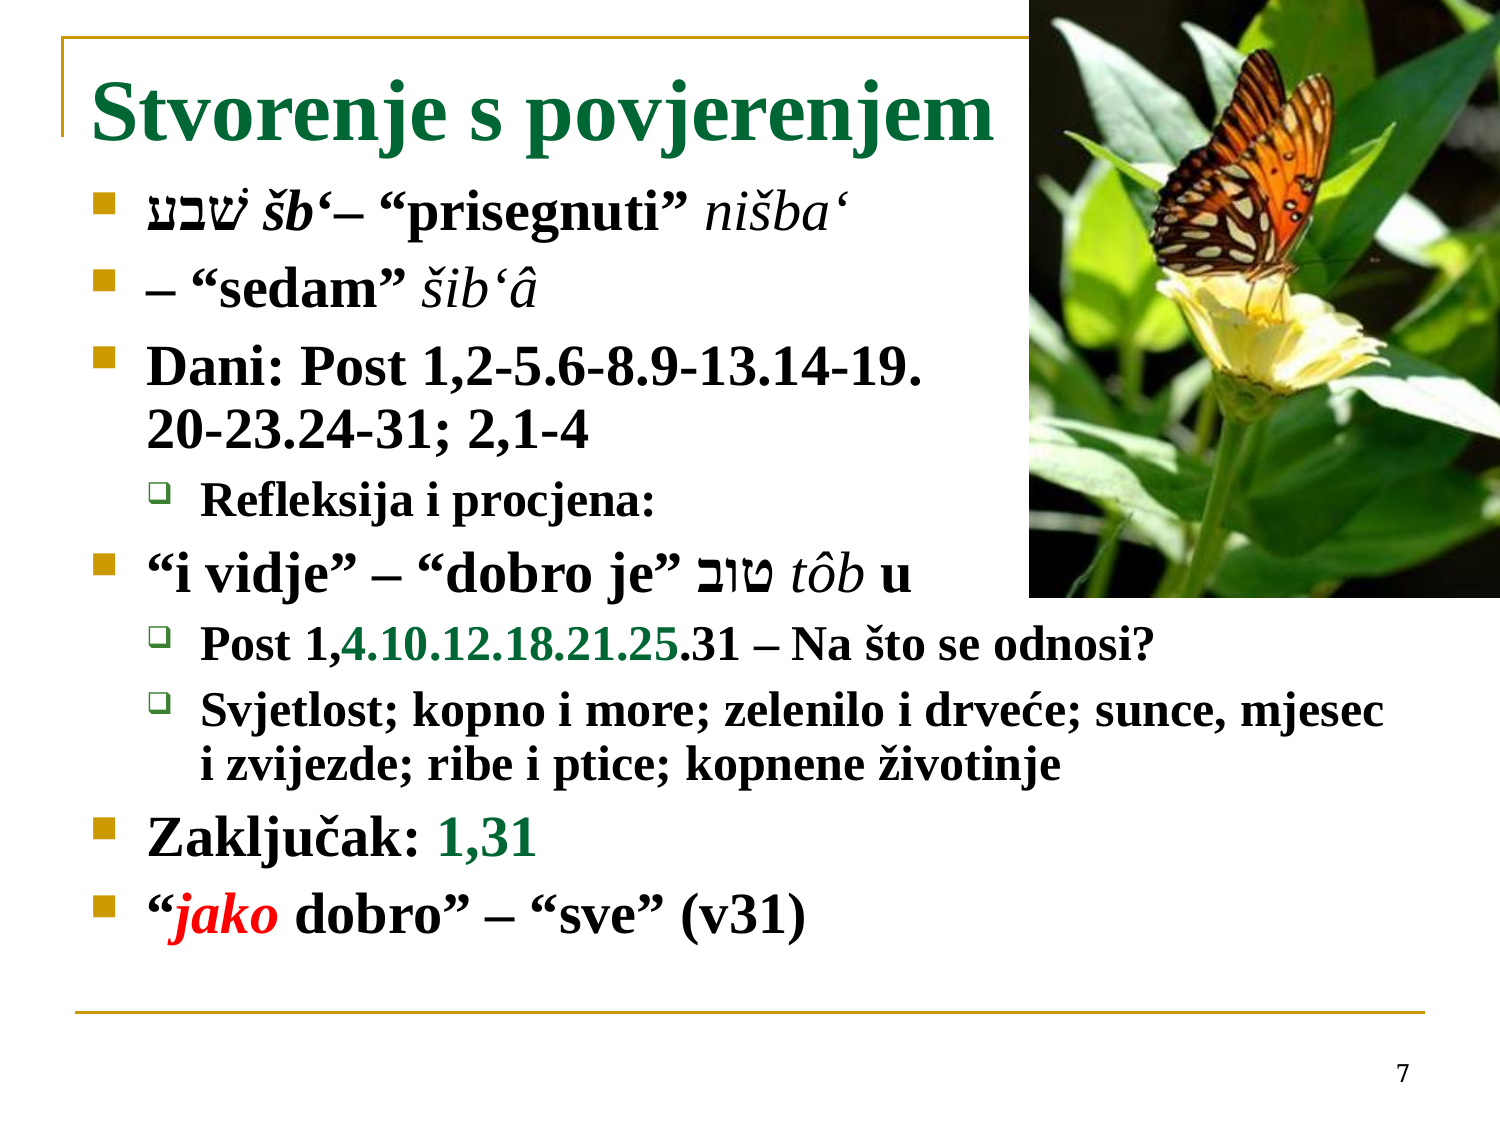

# Stvorenje s povjerenjem
שׁבע šb‘– “prisegnuti” nišba‘
– “sedam” šib‘â
Dani: Post 1,2-5.6-8.9-13.14-19.
20-23.24-31; 2,1-4
Refleksija i procjena:
“i vidje” – “dobro je” טוב tôb u
Post 1,4.10.12.18.21.25.31 – Na što se odnosi?
Svjetlost; kopno i more; zelenilo i drveće; sunce, mjesec i zvijezde; ribe i ptice; kopnene životinje
Zaključak: 1,31
“jako dobro” – “sve” (v31)